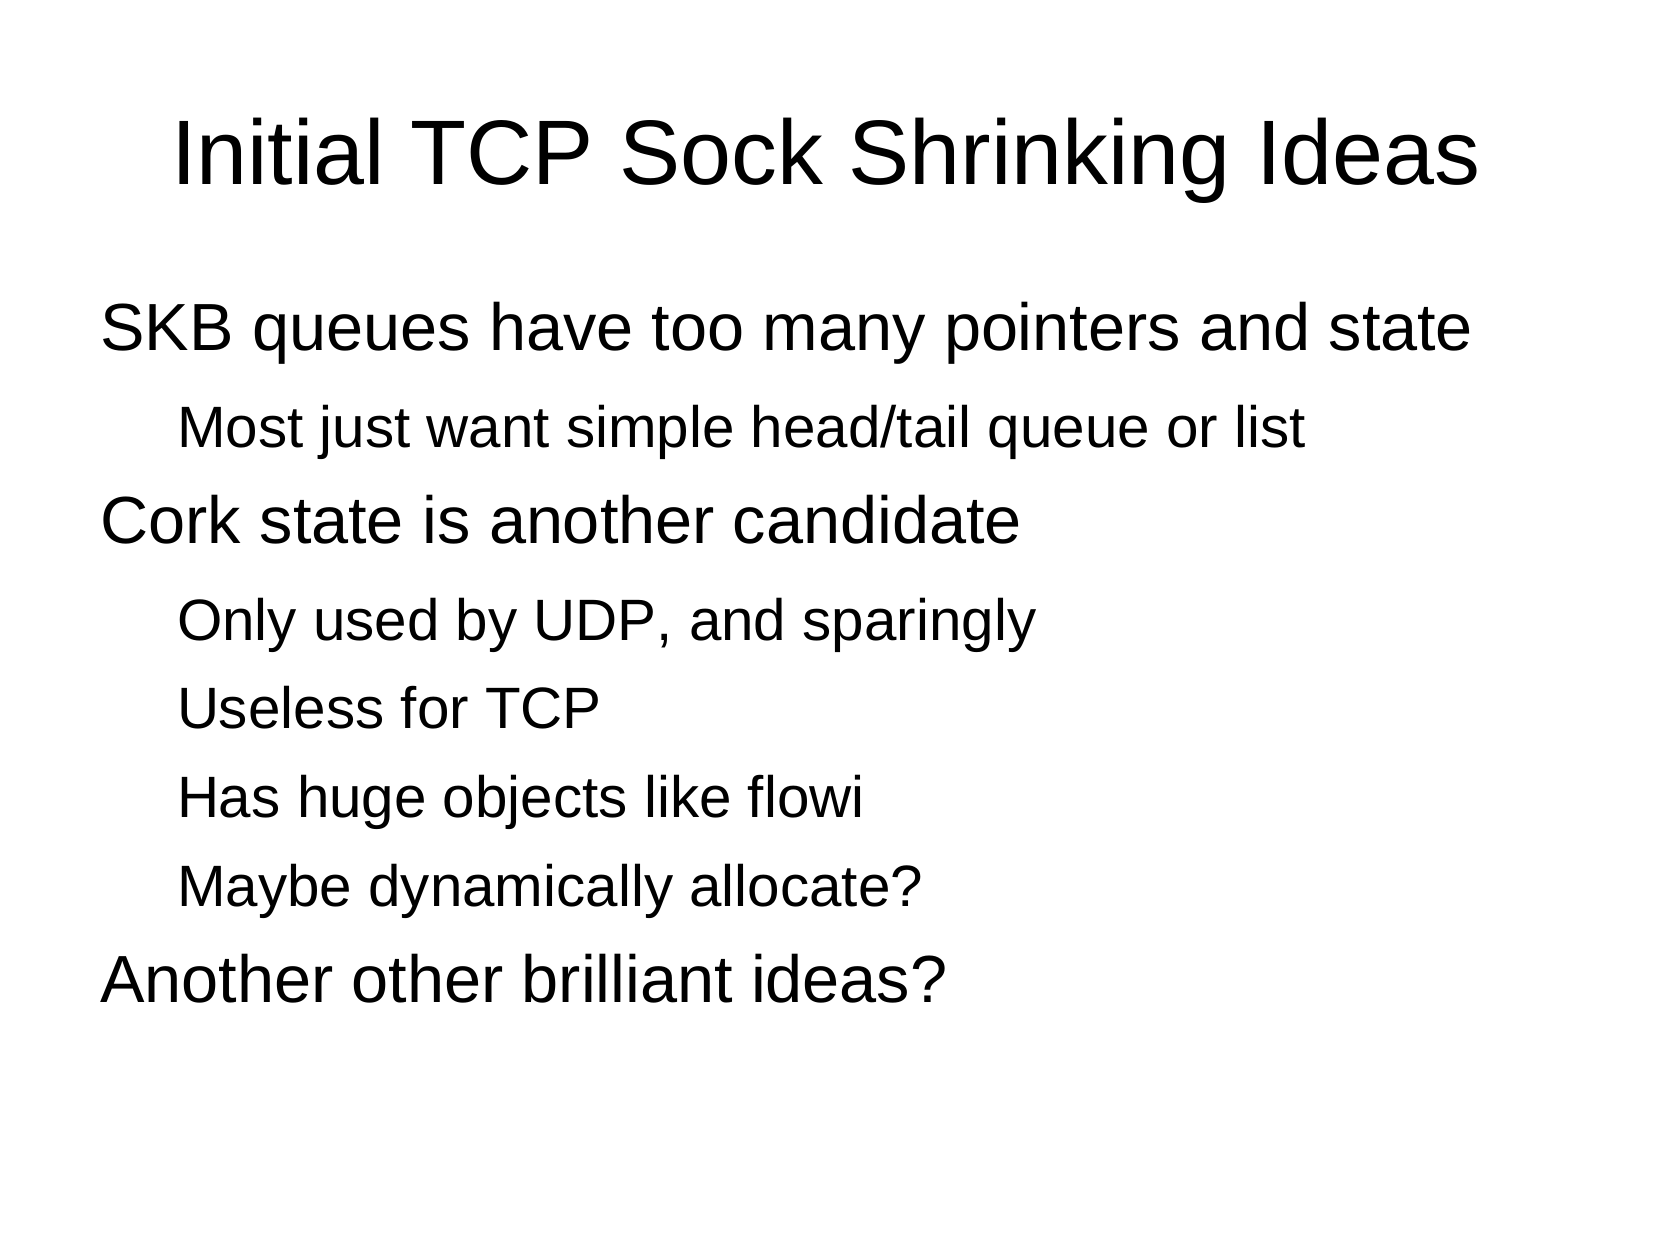

# Initial TCP Sock Shrinking Ideas
SKB queues have too many pointers and state
Most just want simple head/tail queue or list
Cork state is another candidate
Only used by UDP, and sparingly
Useless for TCP
Has huge objects like flowi
Maybe dynamically allocate?
Another other brilliant ideas?